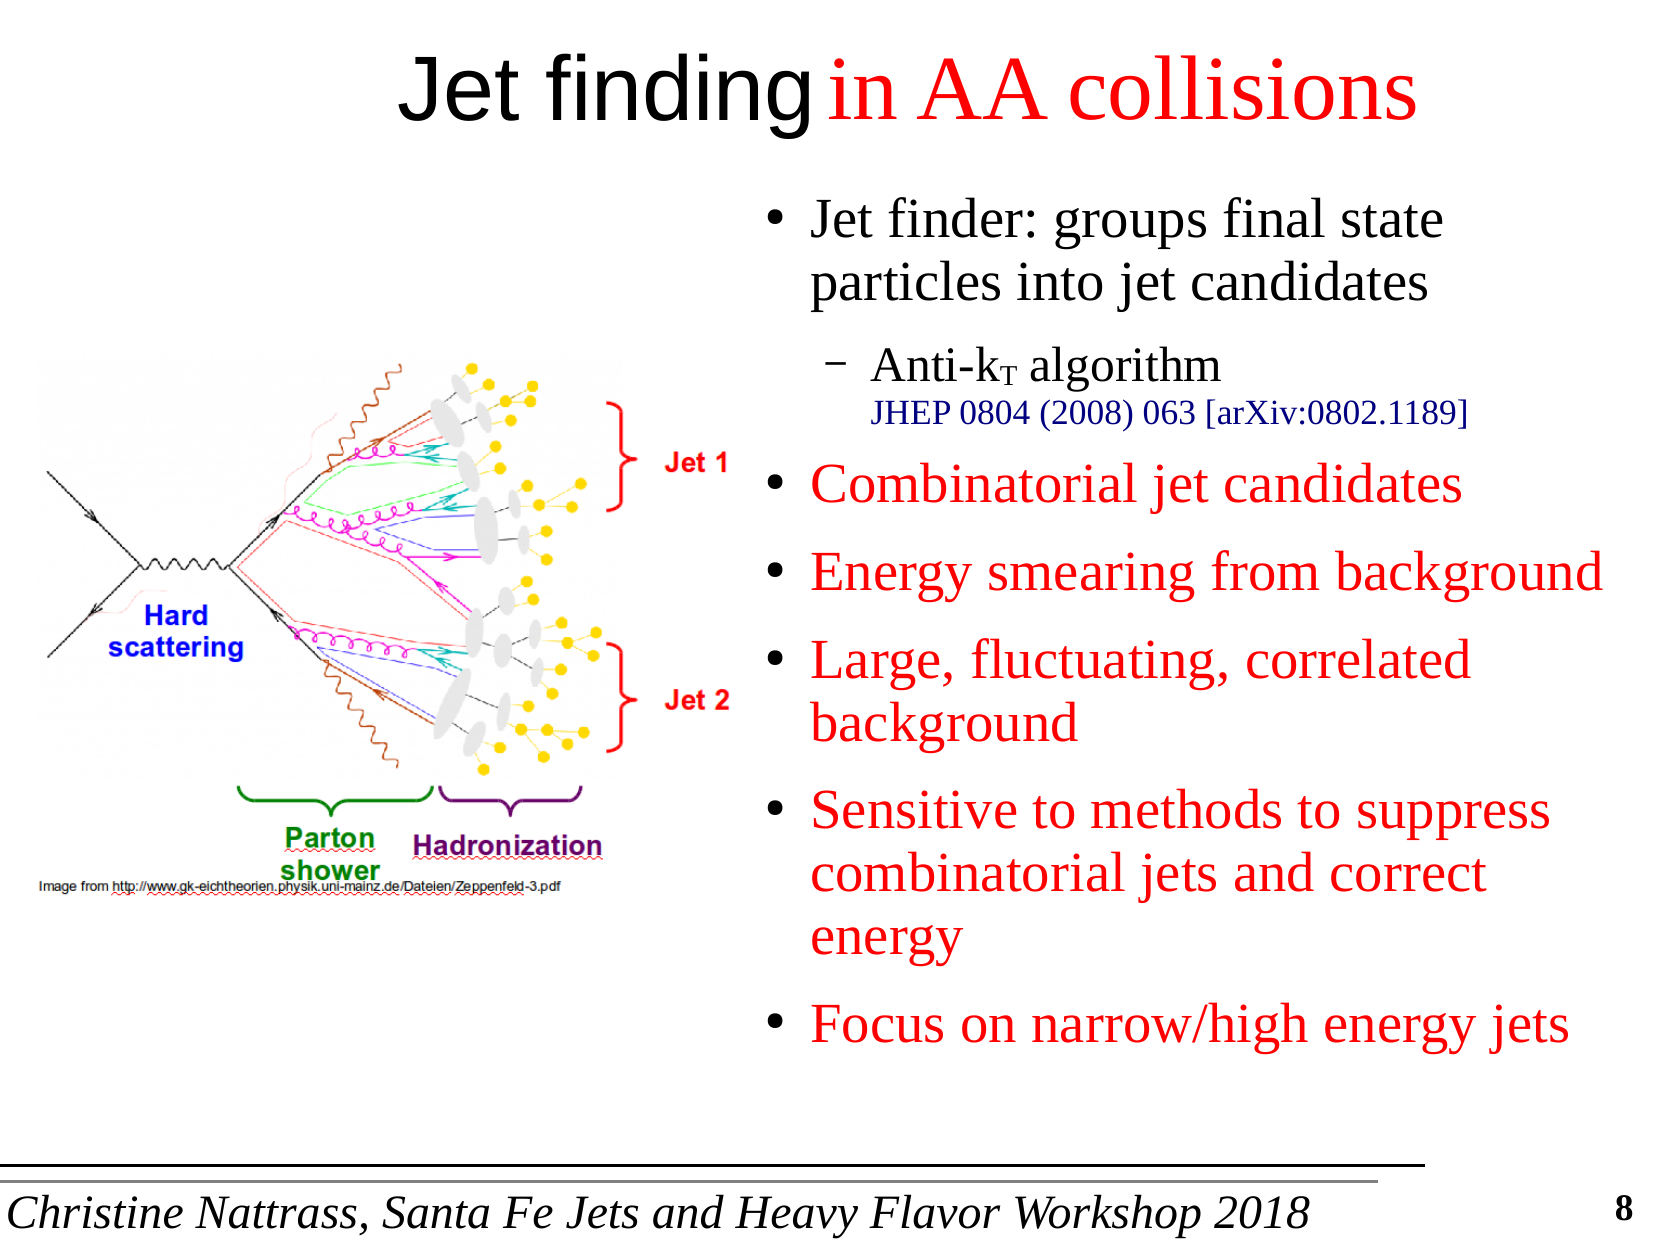

in AA collisions
# Jet finding
Jet finder: groups final state particles into jet candidates
Anti-kT algorithm
JHEP 0804 (2008) 063 [arXiv:0802.1189]
Combinatorial jet candidates
Energy smearing from background
Large, fluctuating, correlated background
Sensitive to methods to suppress combinatorial jets and correct energy
Focus on narrow/high energy jets